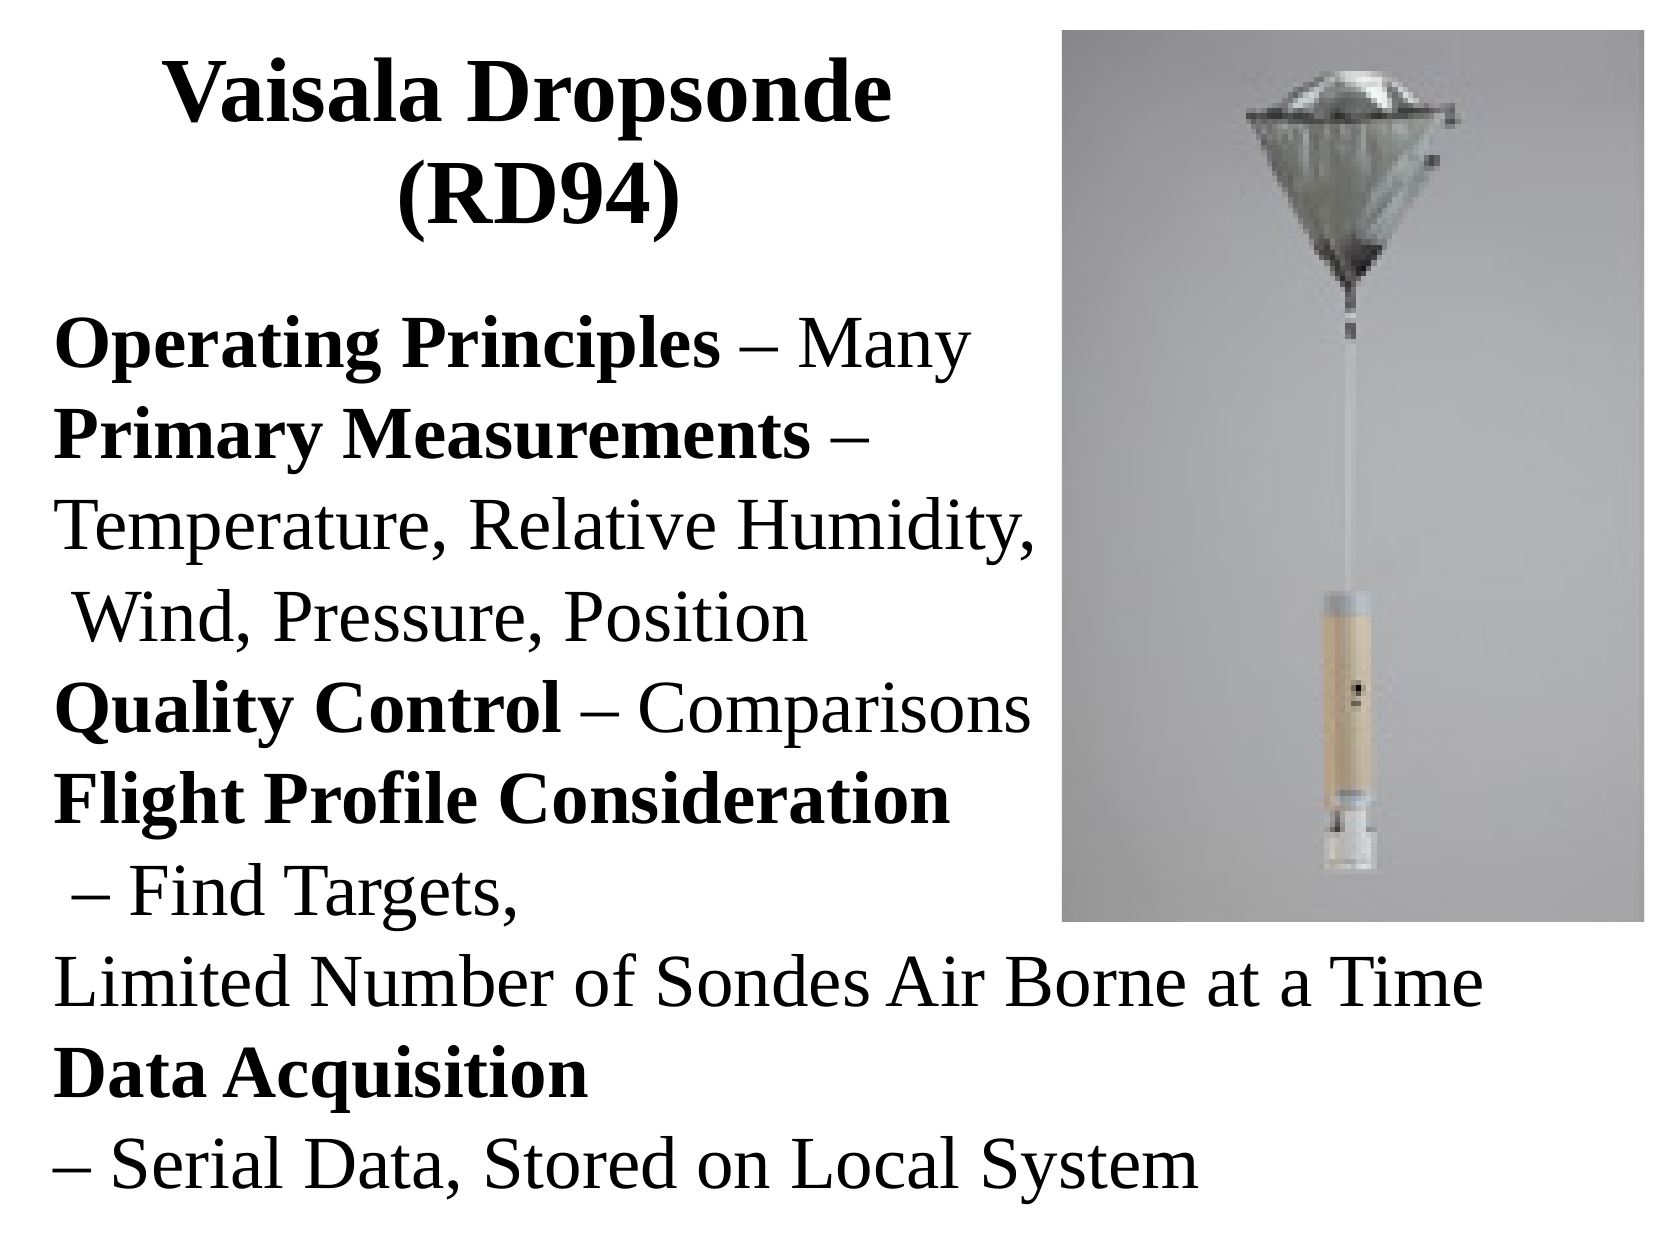

# Vaisala Dropsonde (RD94)
Operating Principles – Many
Primary Measurements –
Temperature, Relative Humidity,
 Wind, Pressure, Position
Quality Control – Comparisons
Flight Profile Consideration
 – Find Targets,
Limited Number of Sondes Air Borne at a Time
Data Acquisition
– Serial Data, Stored on Local System